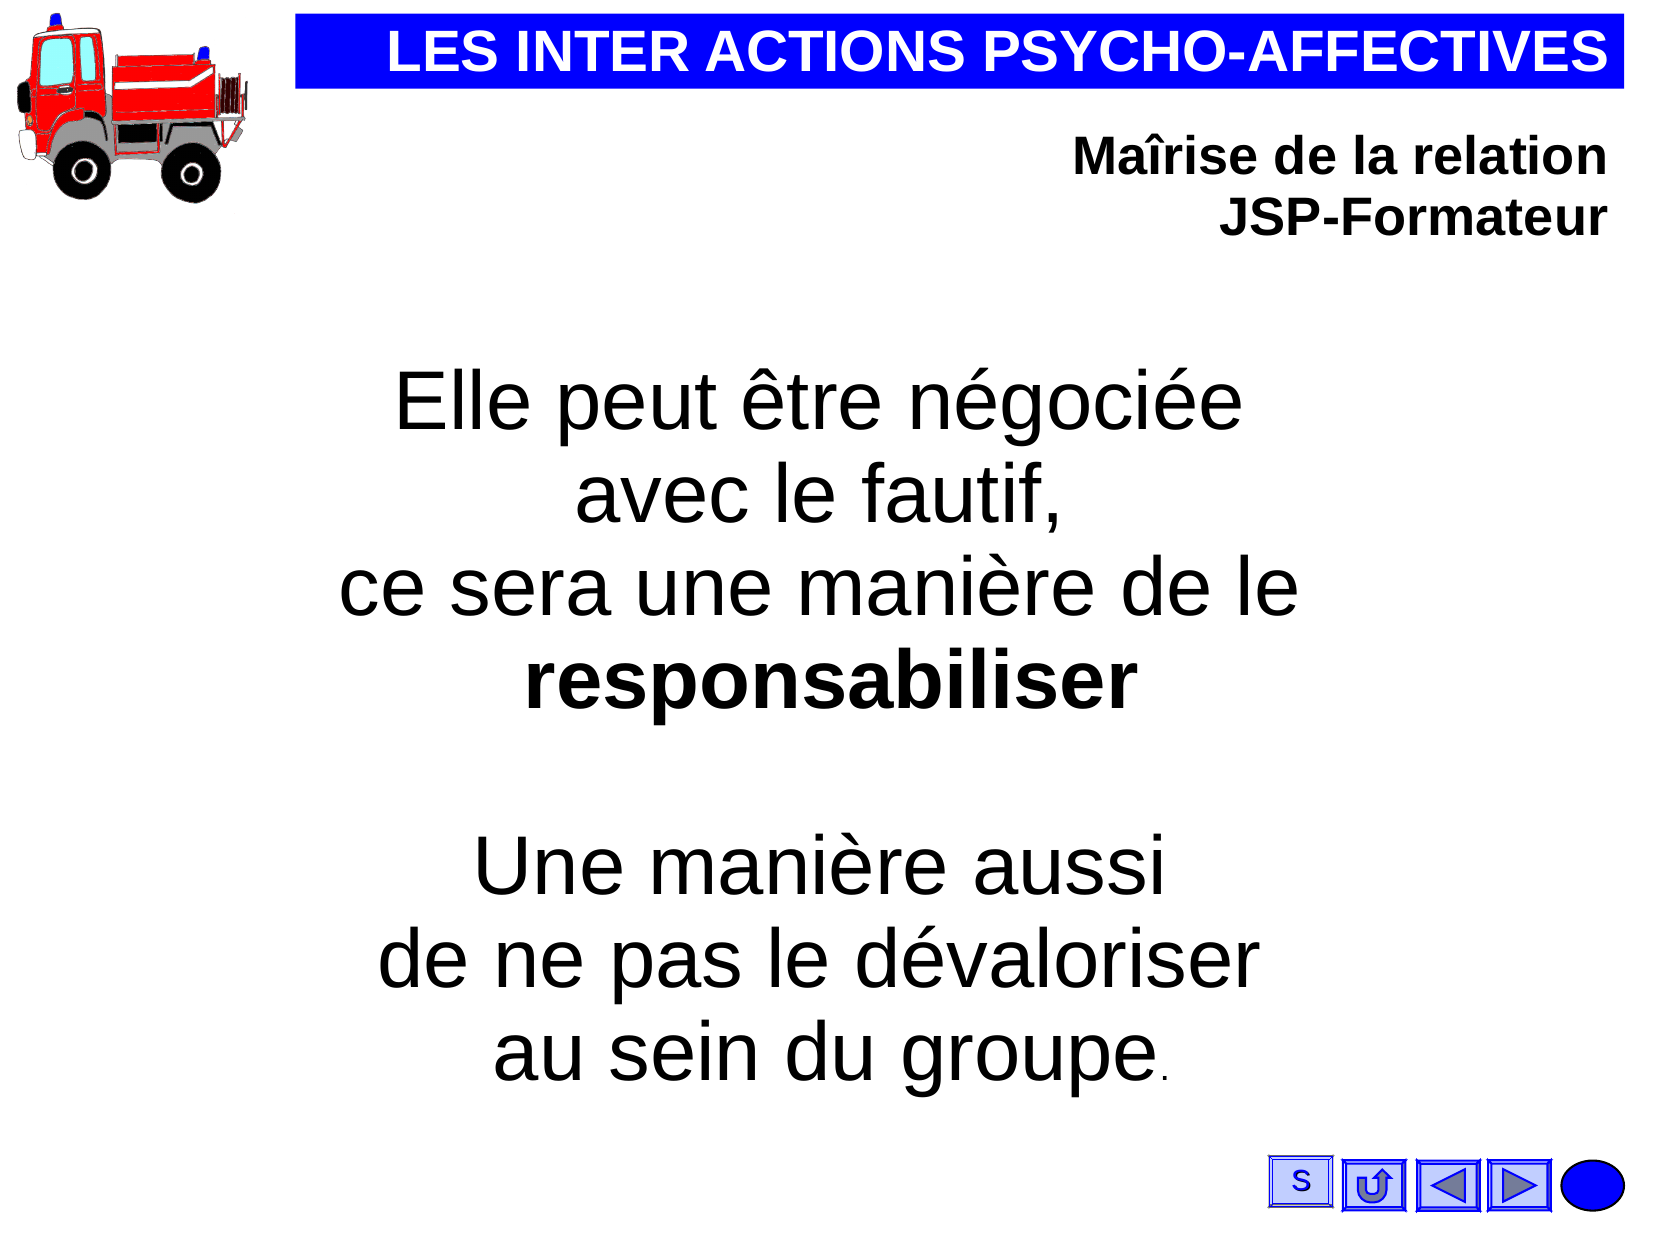

LES INTER ACTIONS PSYCHO-AFFECTIVES
Maîrise de la relation
JSP-Formateur
Elle peut être négociée
avec le fautif,
ce sera une manière de le
responsabiliser
Une manière aussi
de ne pas le dévaloriser
au sein du groupe.